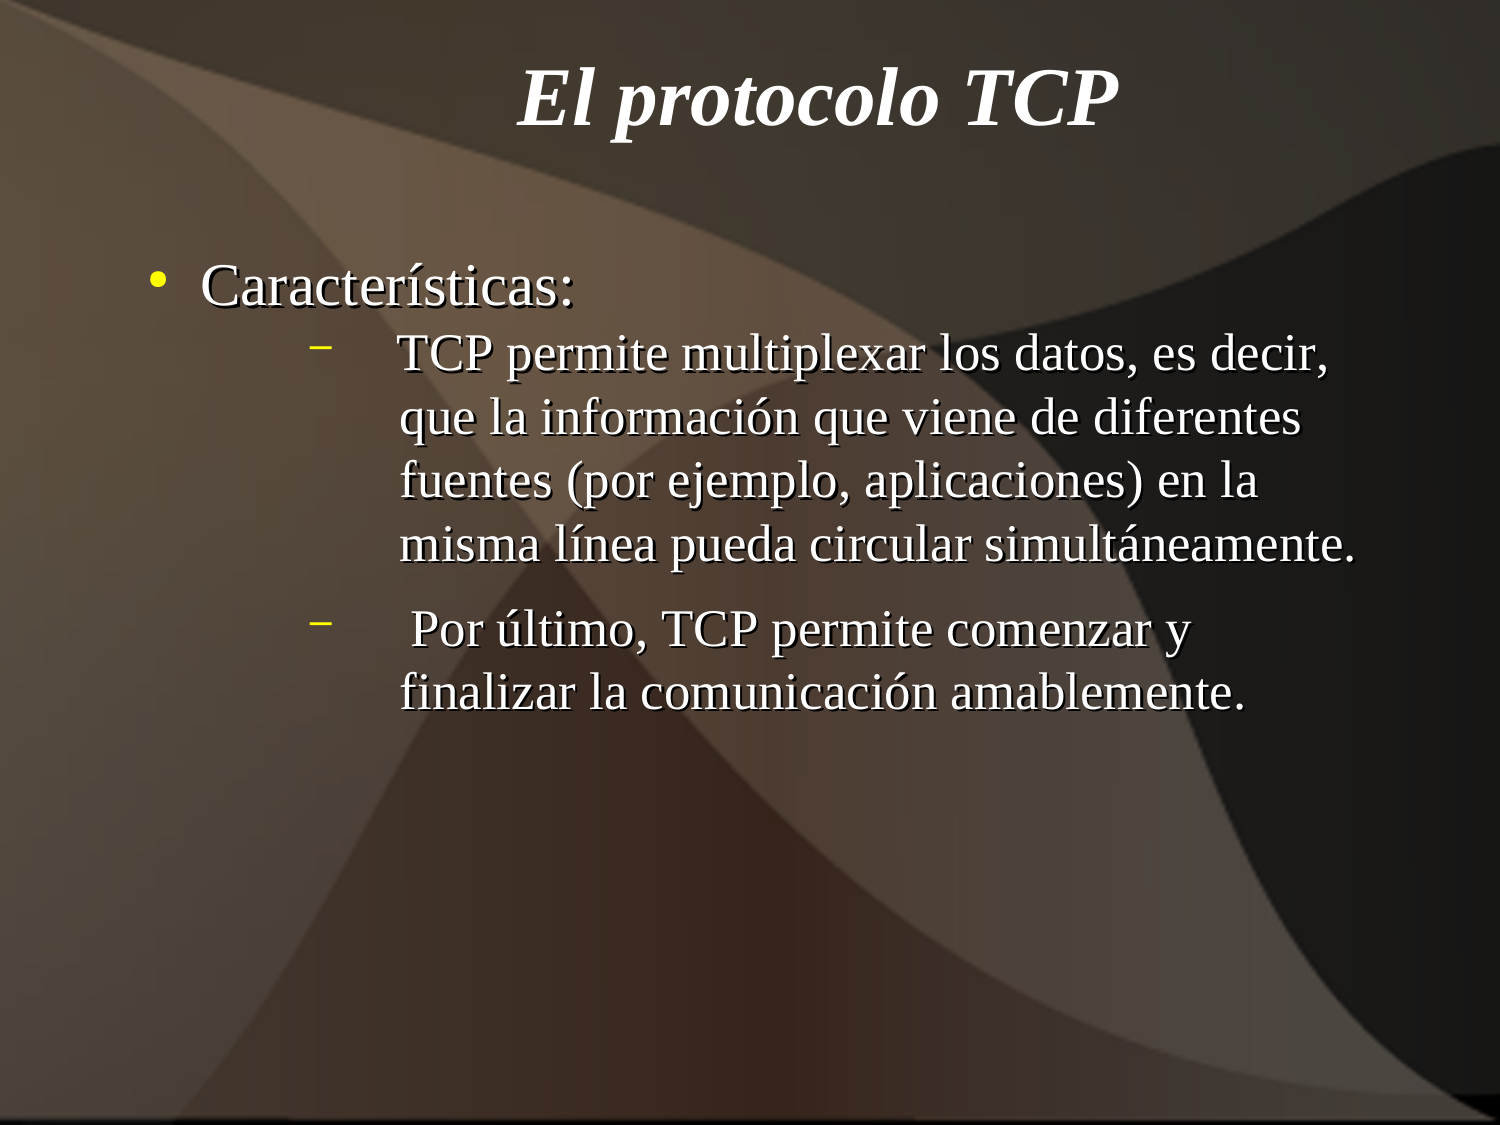

El protocolo TCP
# Características:
 TCP permite multiplexar los datos, es decir, que la información que viene de diferentes fuentes (por ejemplo, aplicaciones) en la misma línea pueda circular simultáneamente.
 Por último, TCP permite comenzar y finalizar la comunicación amablemente.